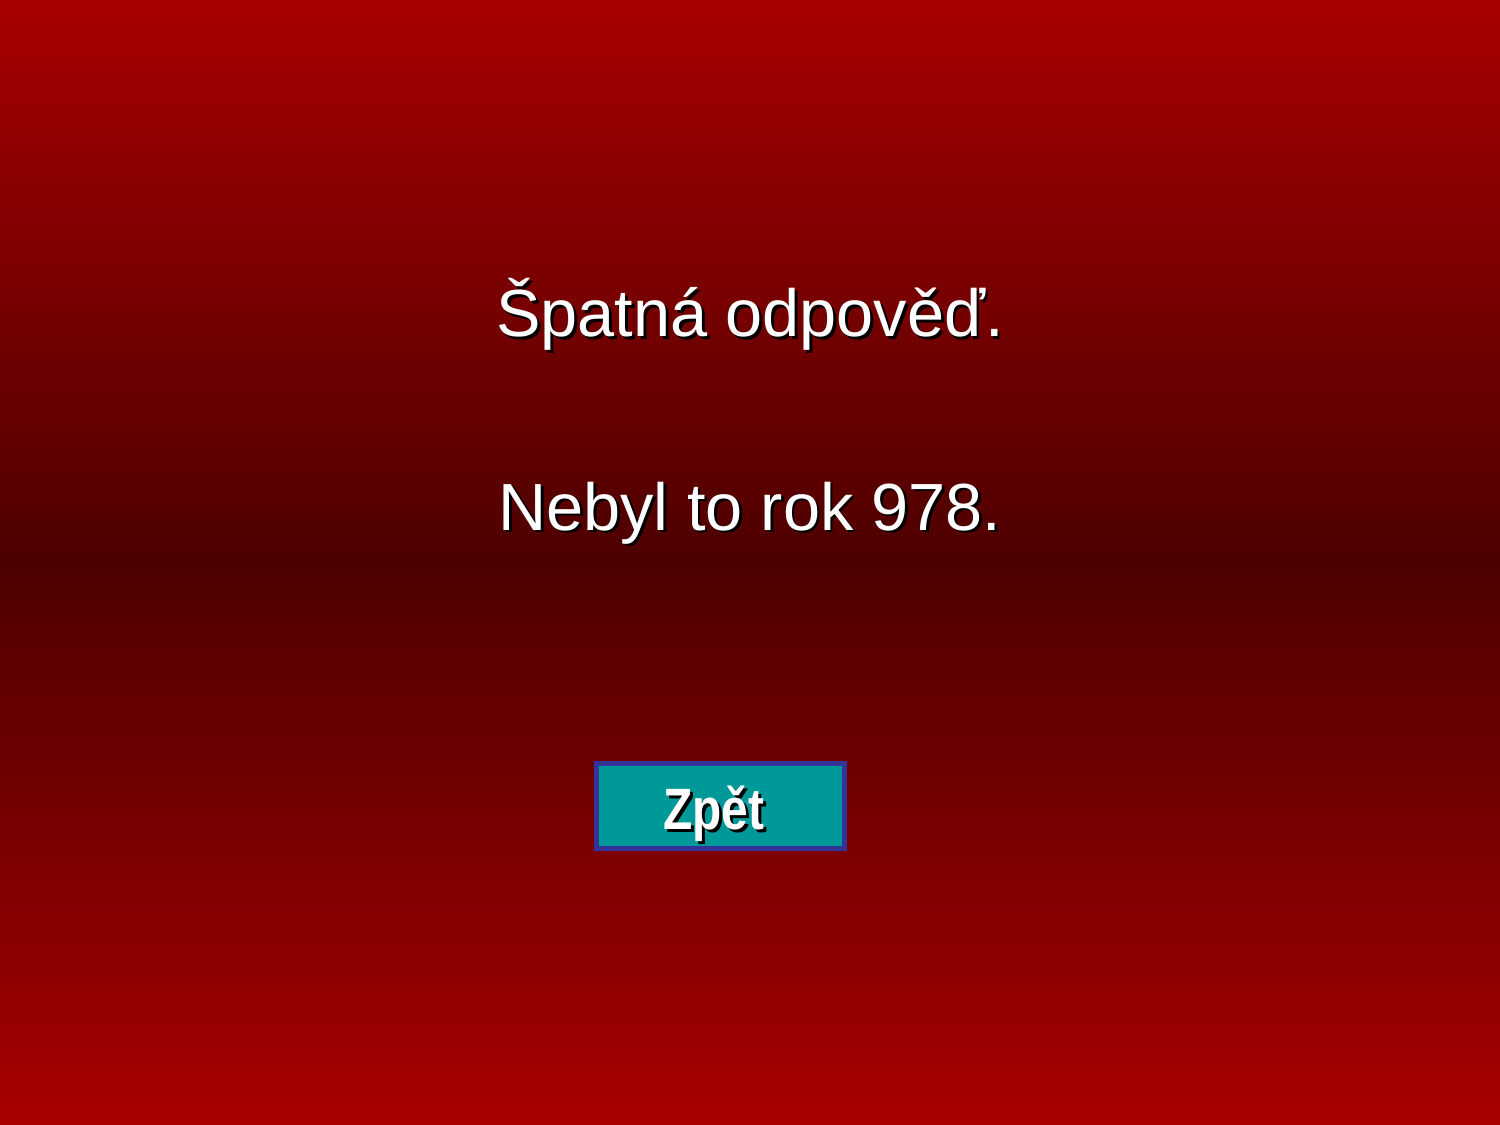

#
Špatná odpověď.
Nebyl to rok 978.
Zpět